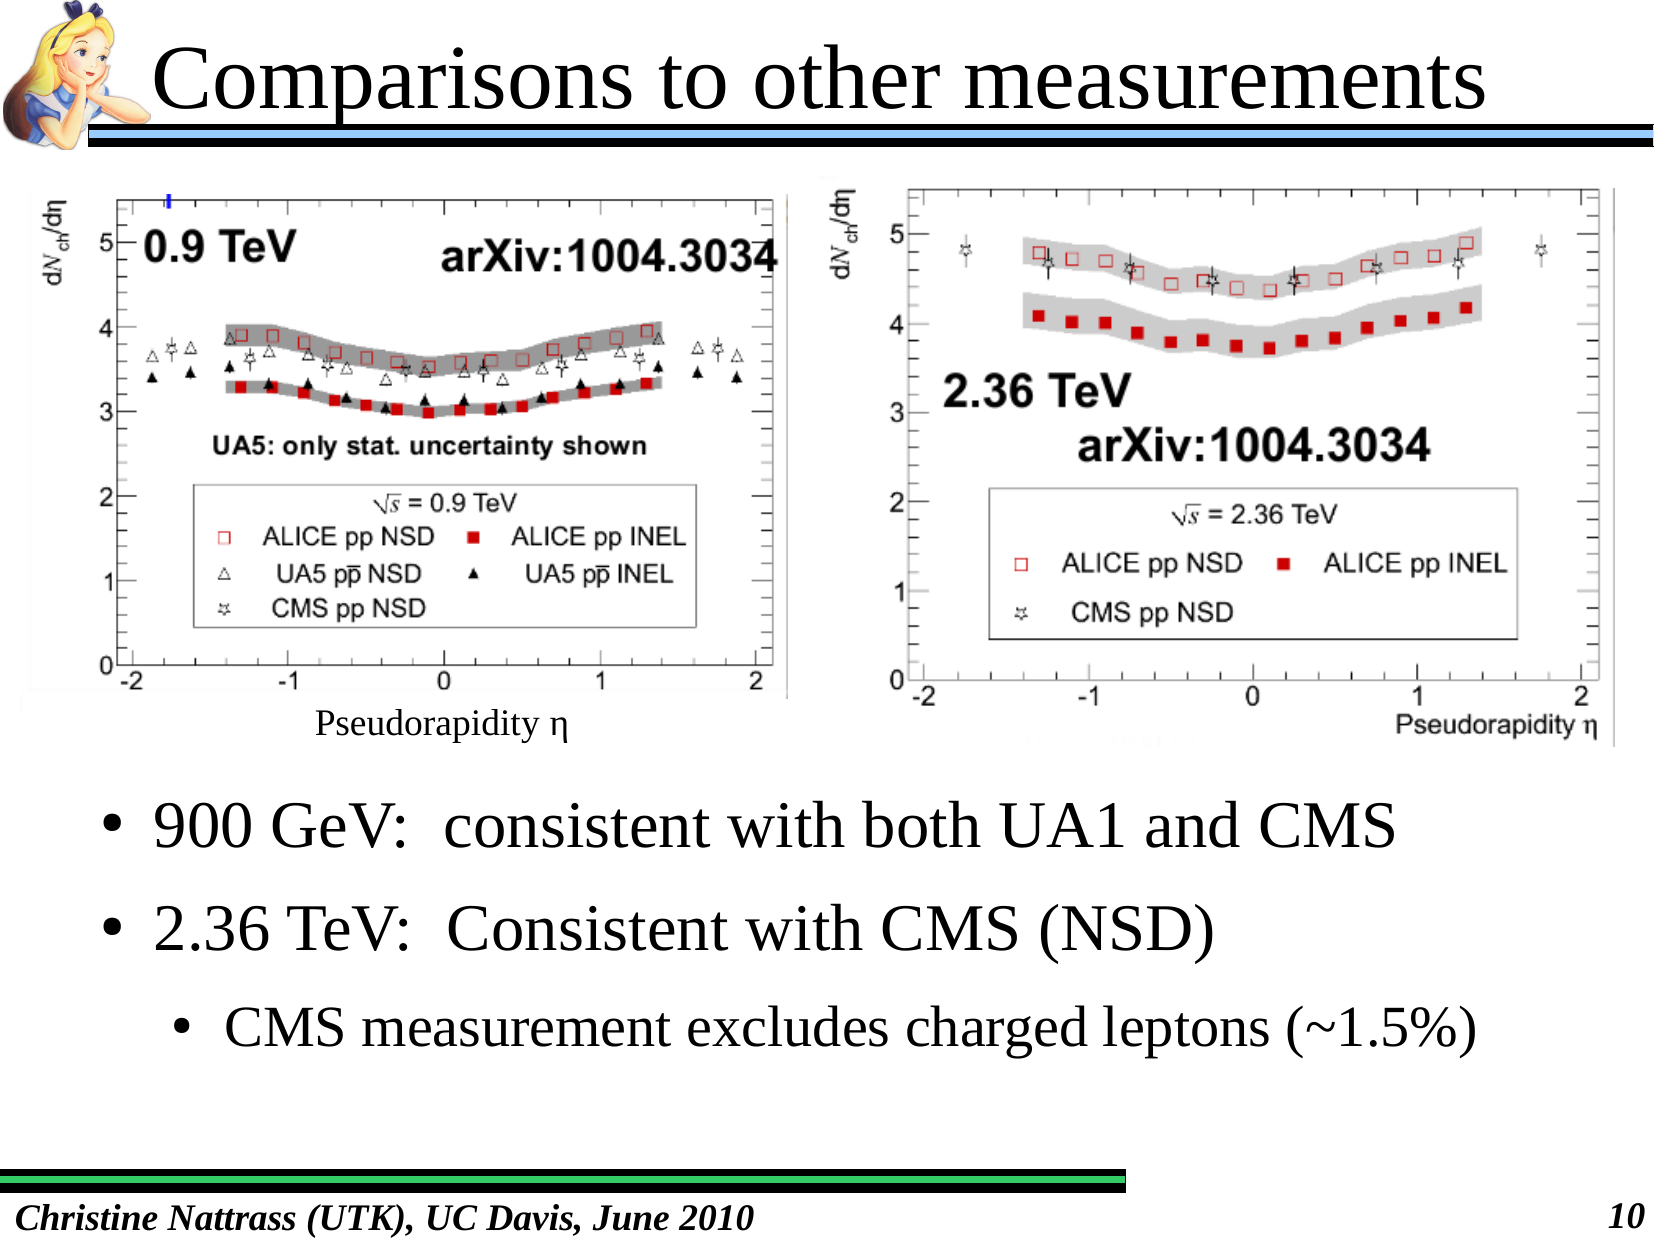

# Comparisons to other measurements
Pseudorapidity η
900 GeV: consistent with both UA1 and CMS
2.36 TeV: Consistent with CMS (NSD)
CMS measurement excludes charged leptons (~1.5%)